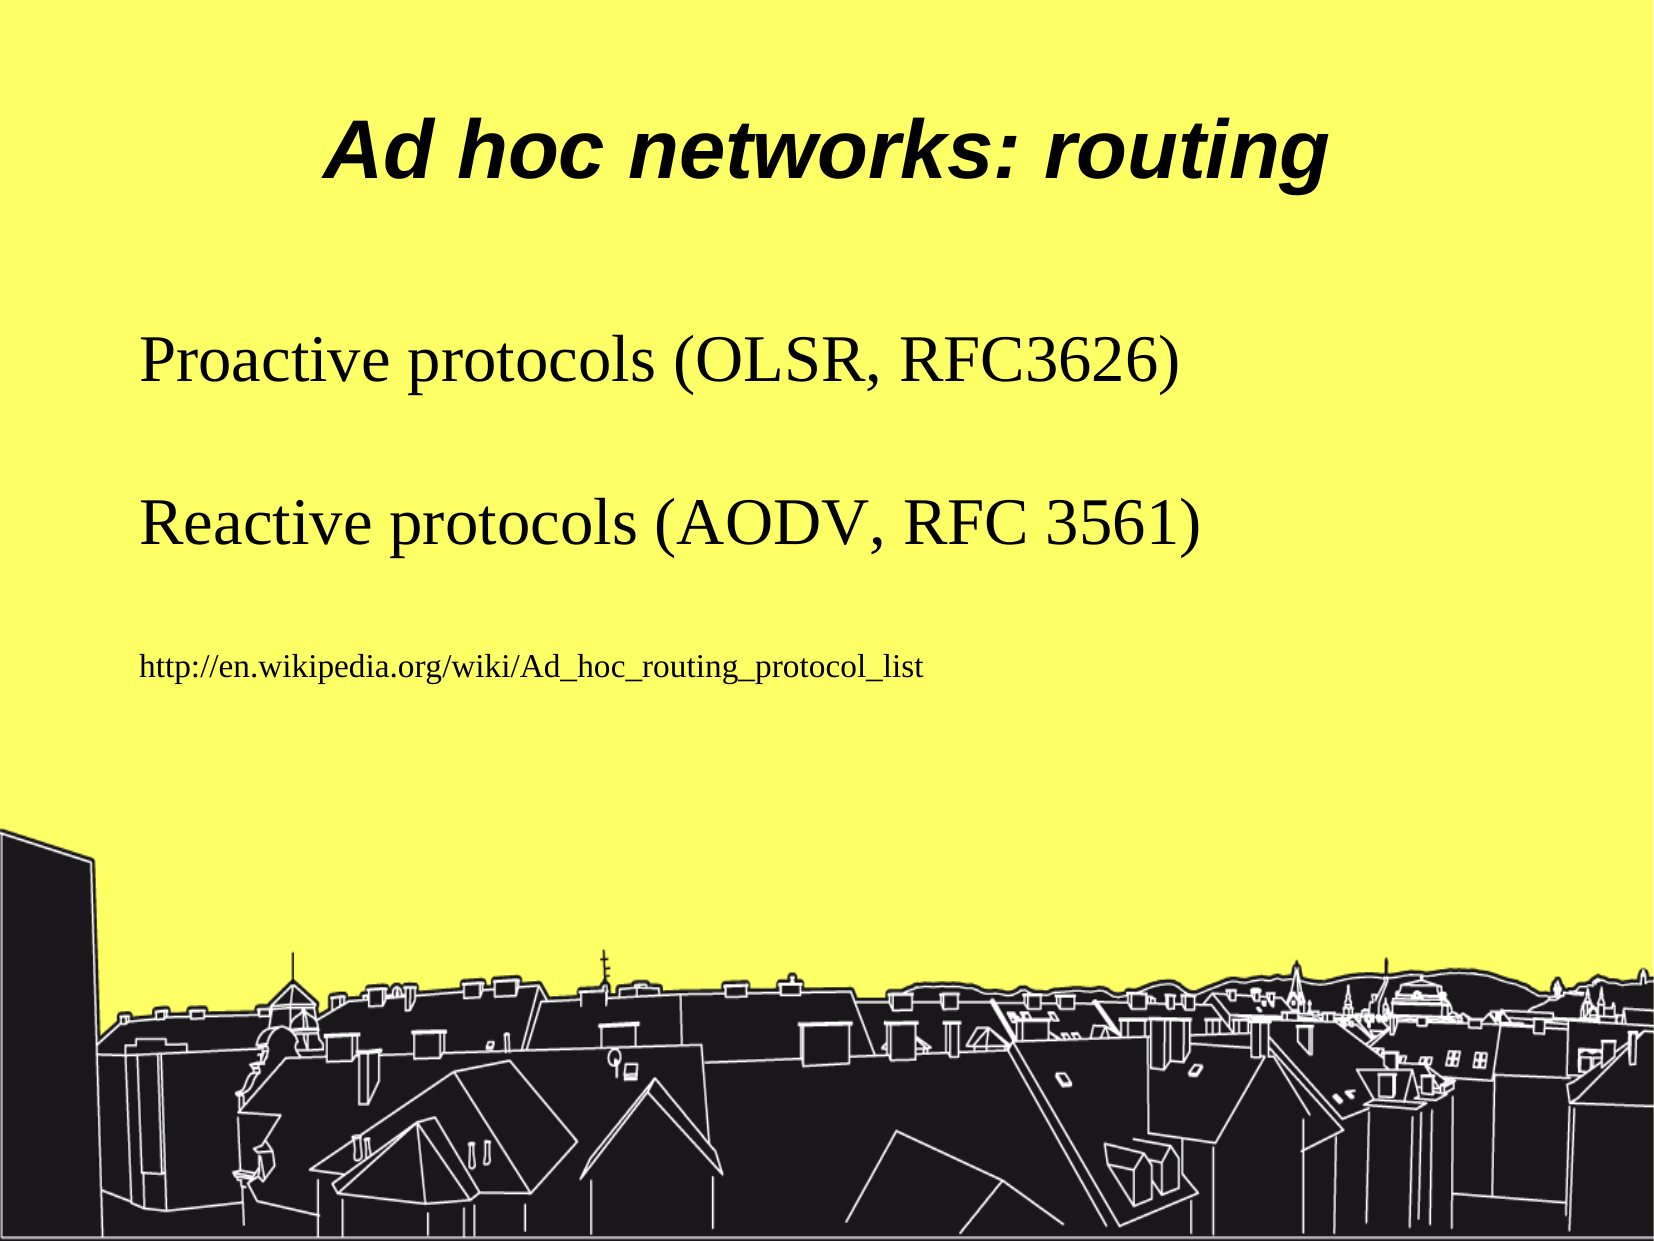

# Ad hoc networks: routing
Proactive protocols (OLSR, RFC3626)
Reactive protocols (AODV, RFC 3561)
http://en.wikipedia.org/wiki/Ad_hoc_routing_protocol_list